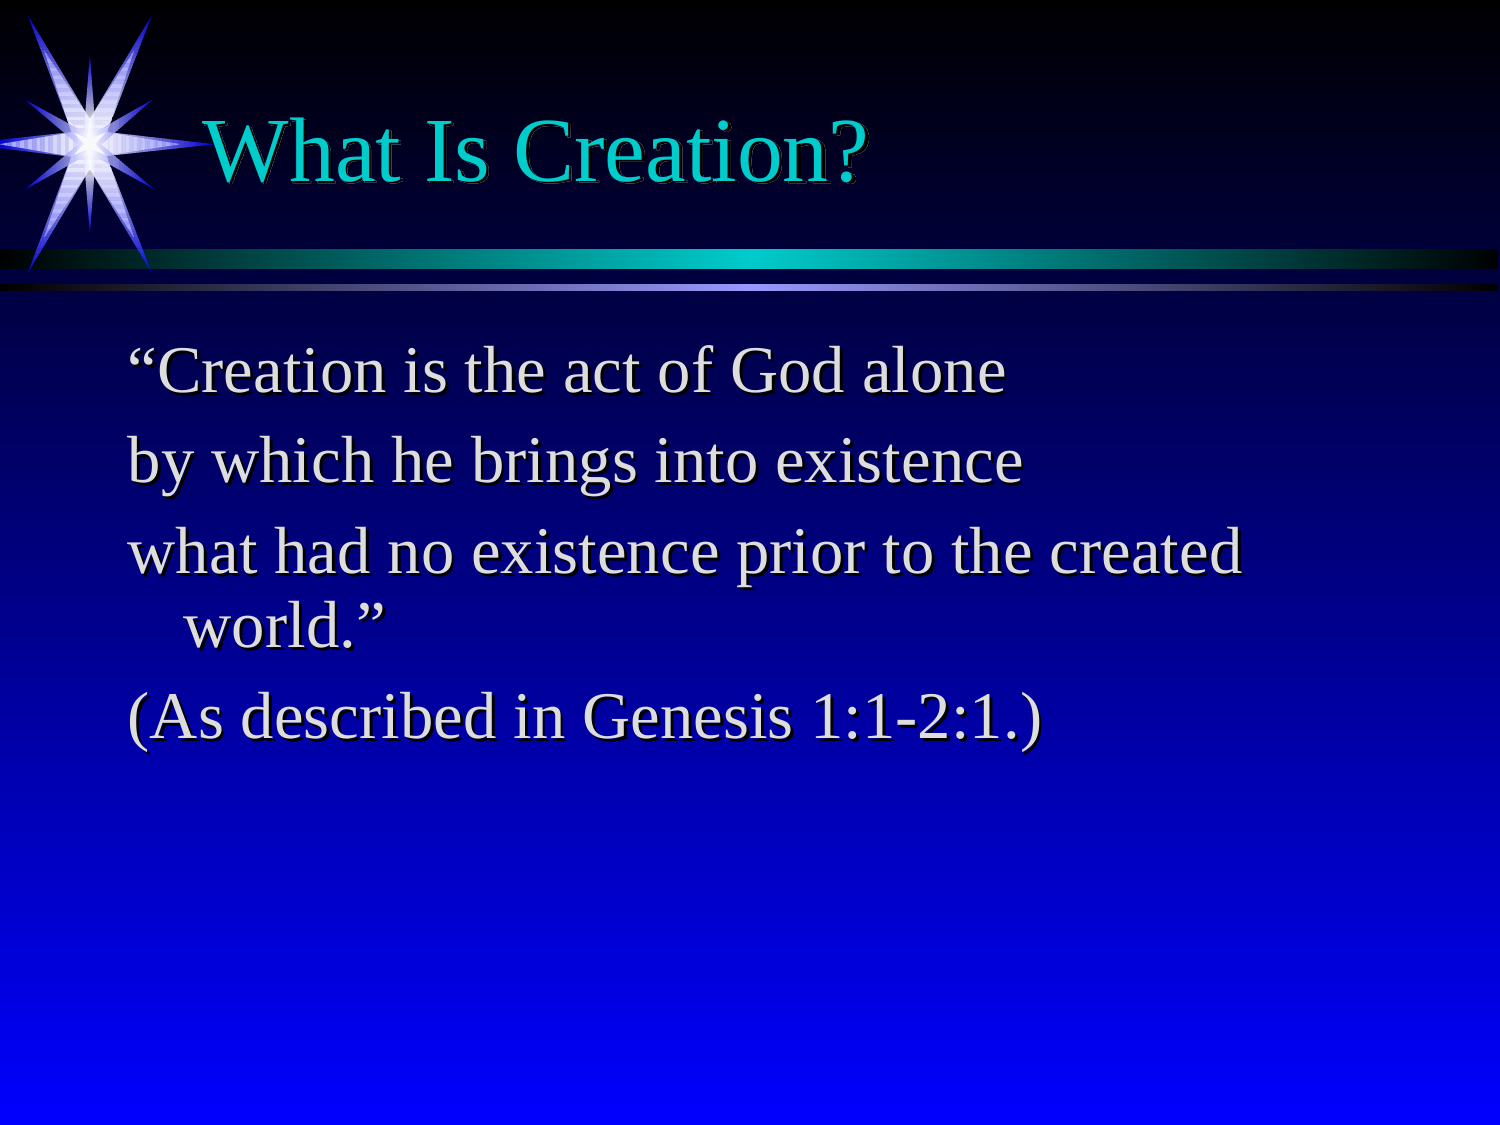

# What Is Creation?
“Creation is the act of God alone
by which he brings into existence
what had no existence prior to the created world.”
(As described in Genesis 1:1-2:1.)